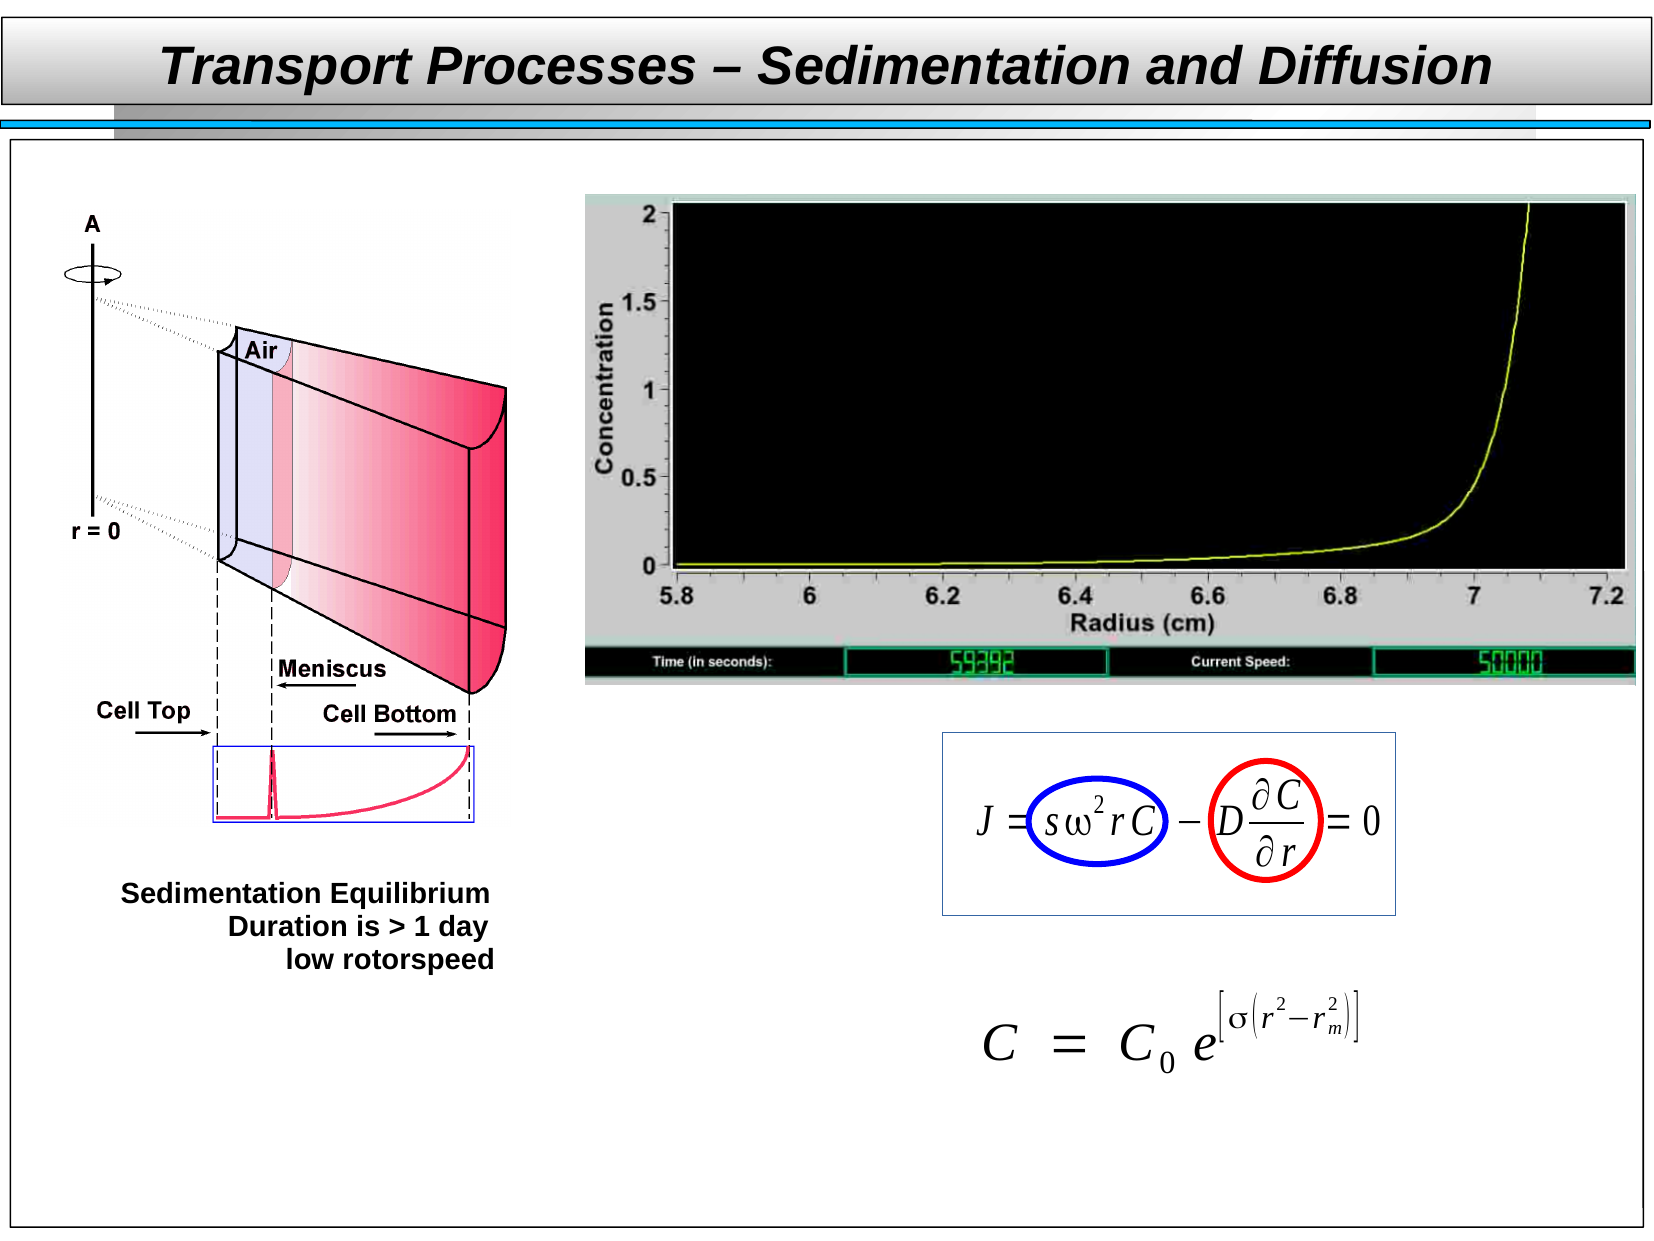

Transport Processes – Sedimentation and Diffusion
Sedimentation Equilibrium
 Duration is > 1 day
 low rotorspeed